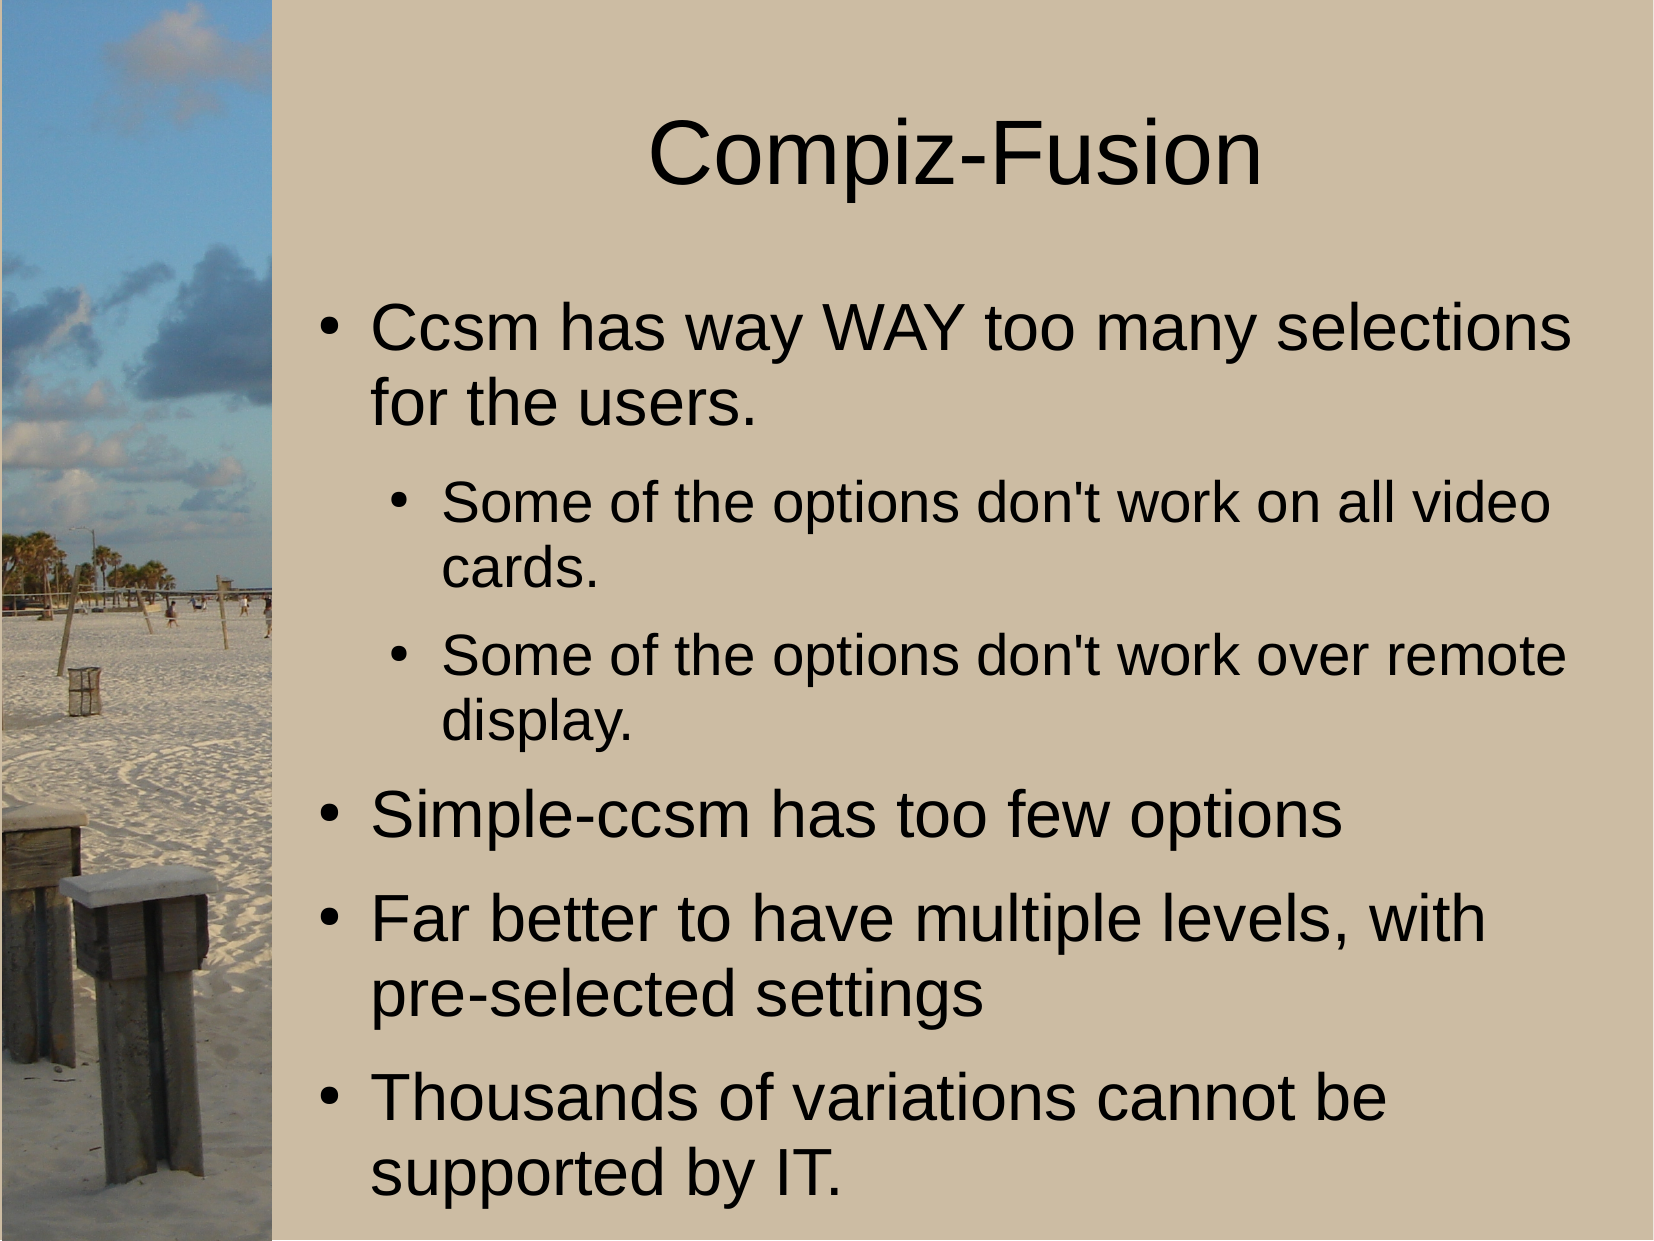

# Compiz-Fusion
Ccsm has way WAY too many selections for the users.
Some of the options don't work on all video cards.
Some of the options don't work over remote display.
Simple-ccsm has too few options
Far better to have multiple levels, with pre-selected settings
Thousands of variations cannot be supported by IT.